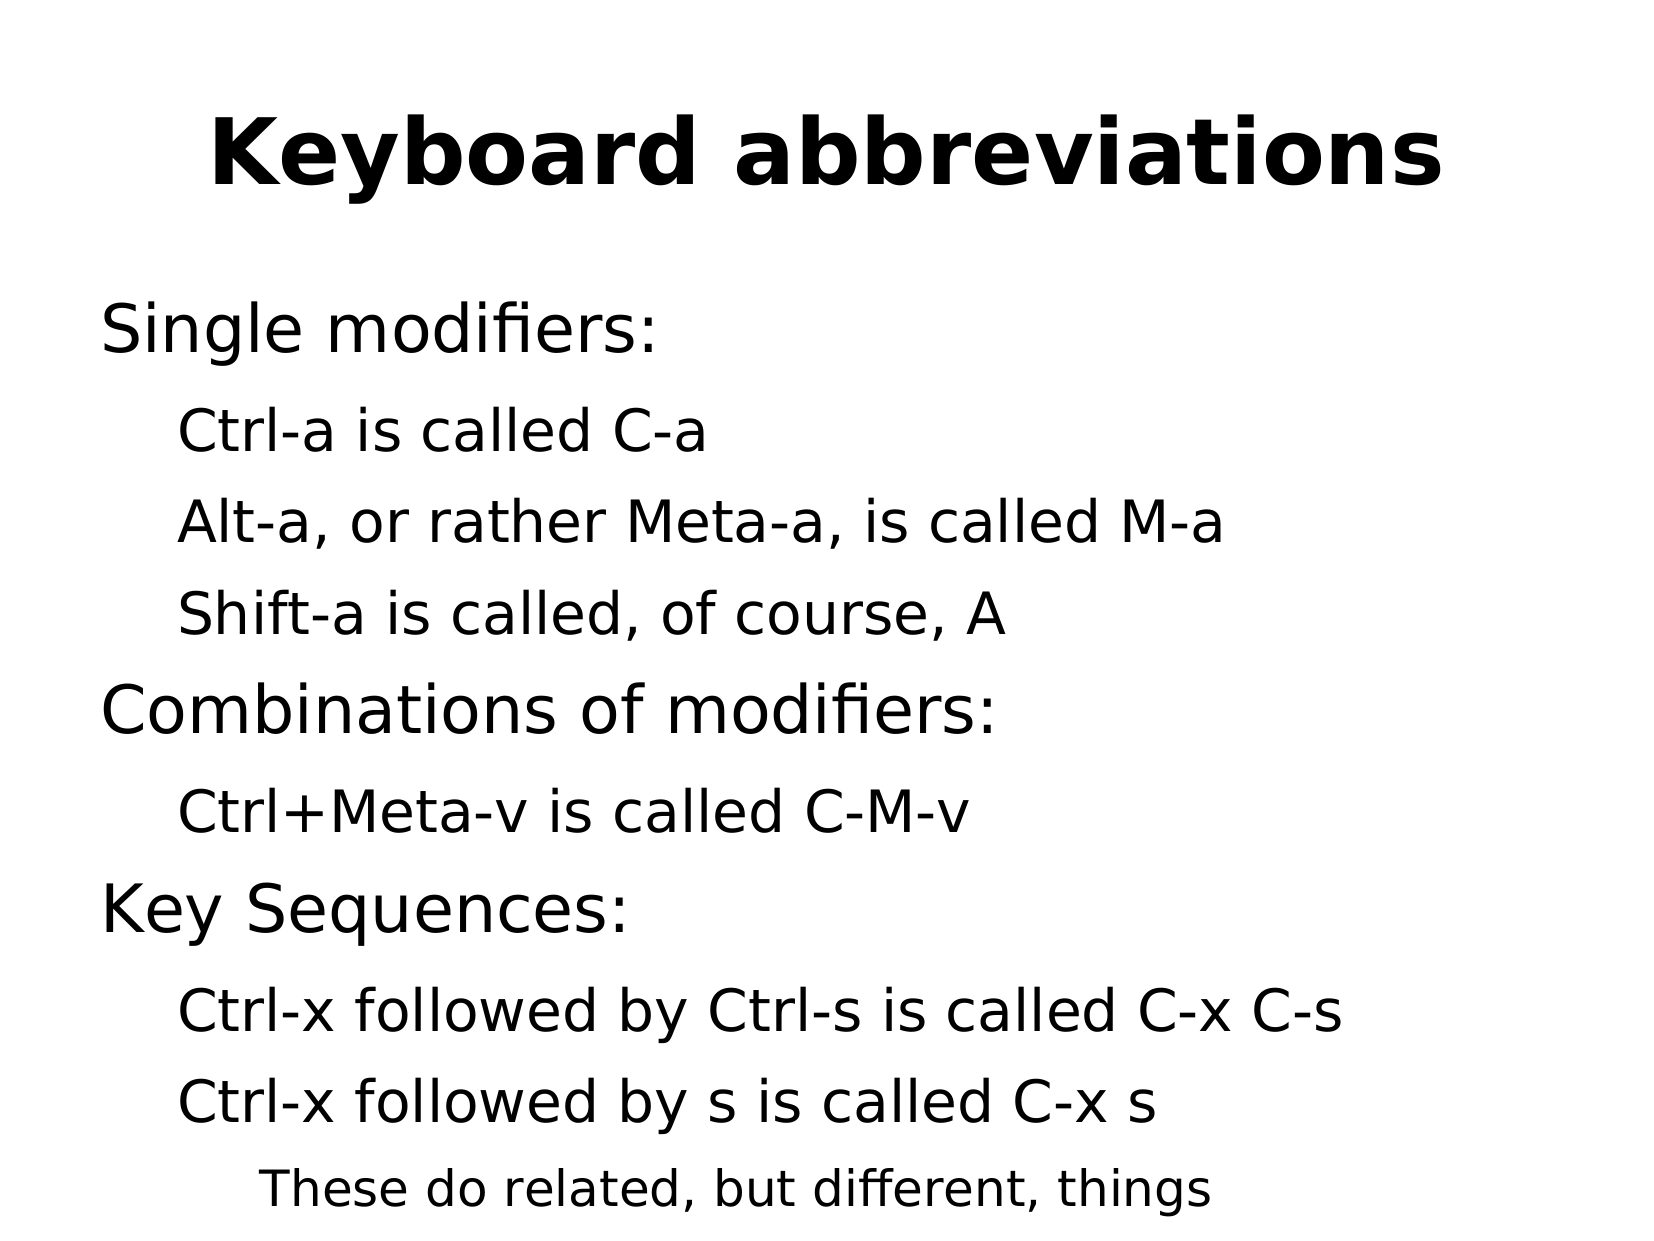

# Keyboard abbreviations
Single modifiers:
Ctrl-a is called C-a
Alt-a, or rather Meta-a, is called M-a
Shift-a is called, of course, A
Combinations of modifiers:
Ctrl+Meta-v is called C-M-v
Key Sequences:
Ctrl-x followed by Ctrl-s is called C-x C-s
Ctrl-x followed by s is called C-x s
These do related, but different, things